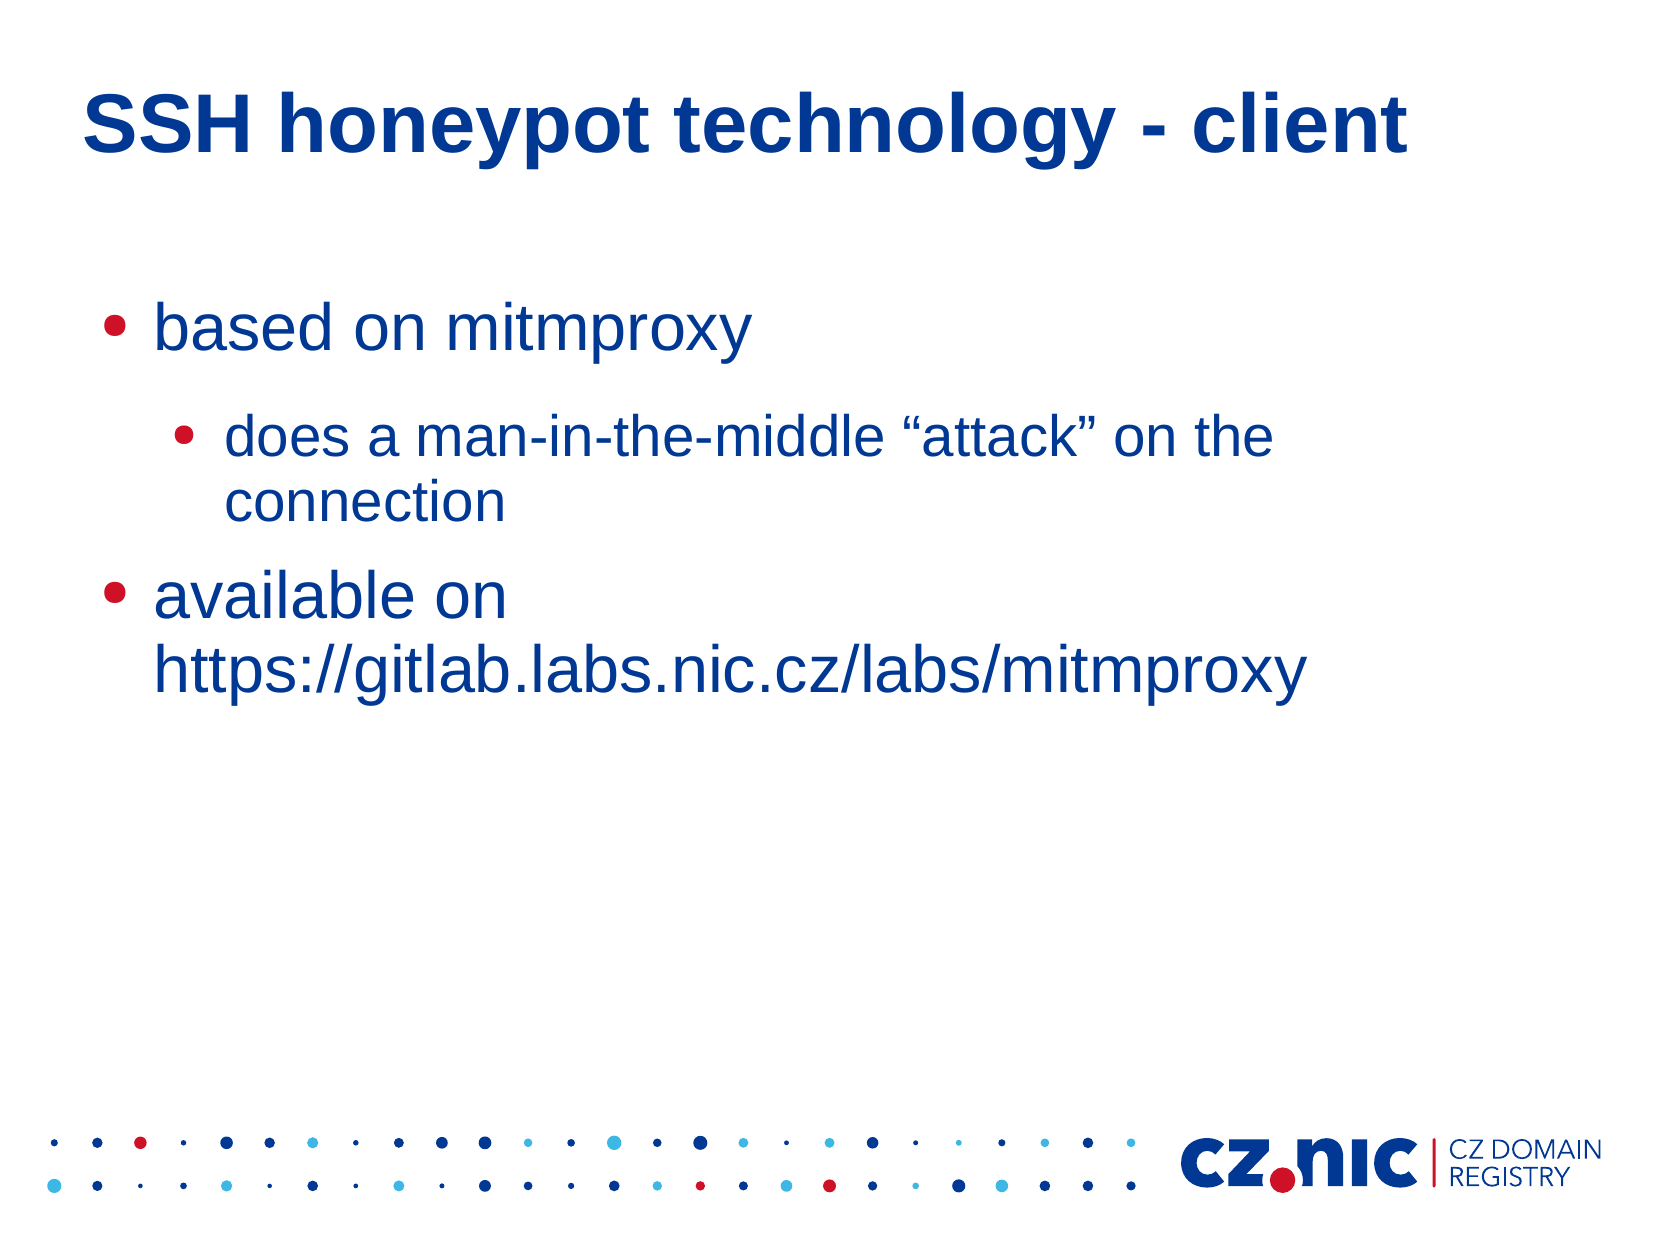

# SSH honeypot technology - client
based on mitmproxy
does a man-in-the-middle “attack” on the connection
available on https://gitlab.labs.nic.cz/labs/mitmproxy